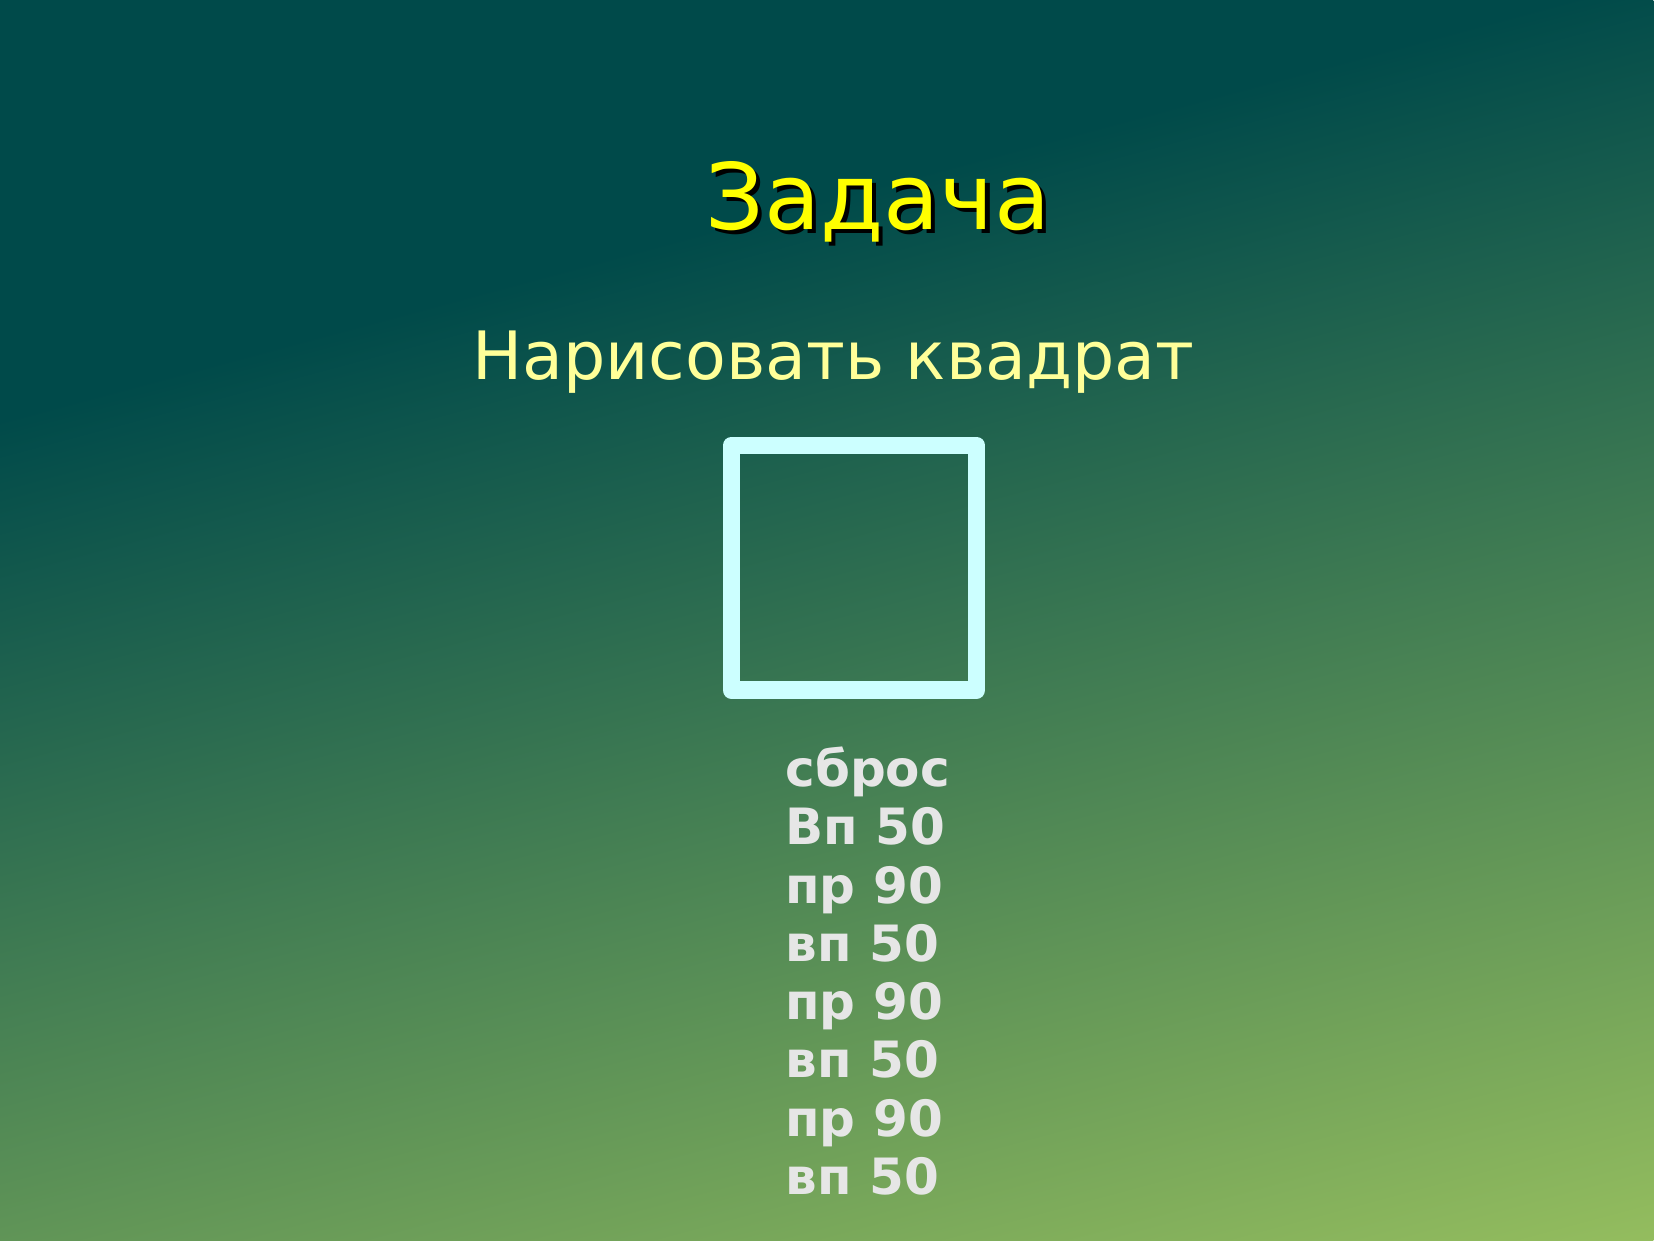

# Задача
Нарисовать квадрат
сброс
Вп 50
пр 90
вп 50
пр 90
вп 50
пр 90
вп 50